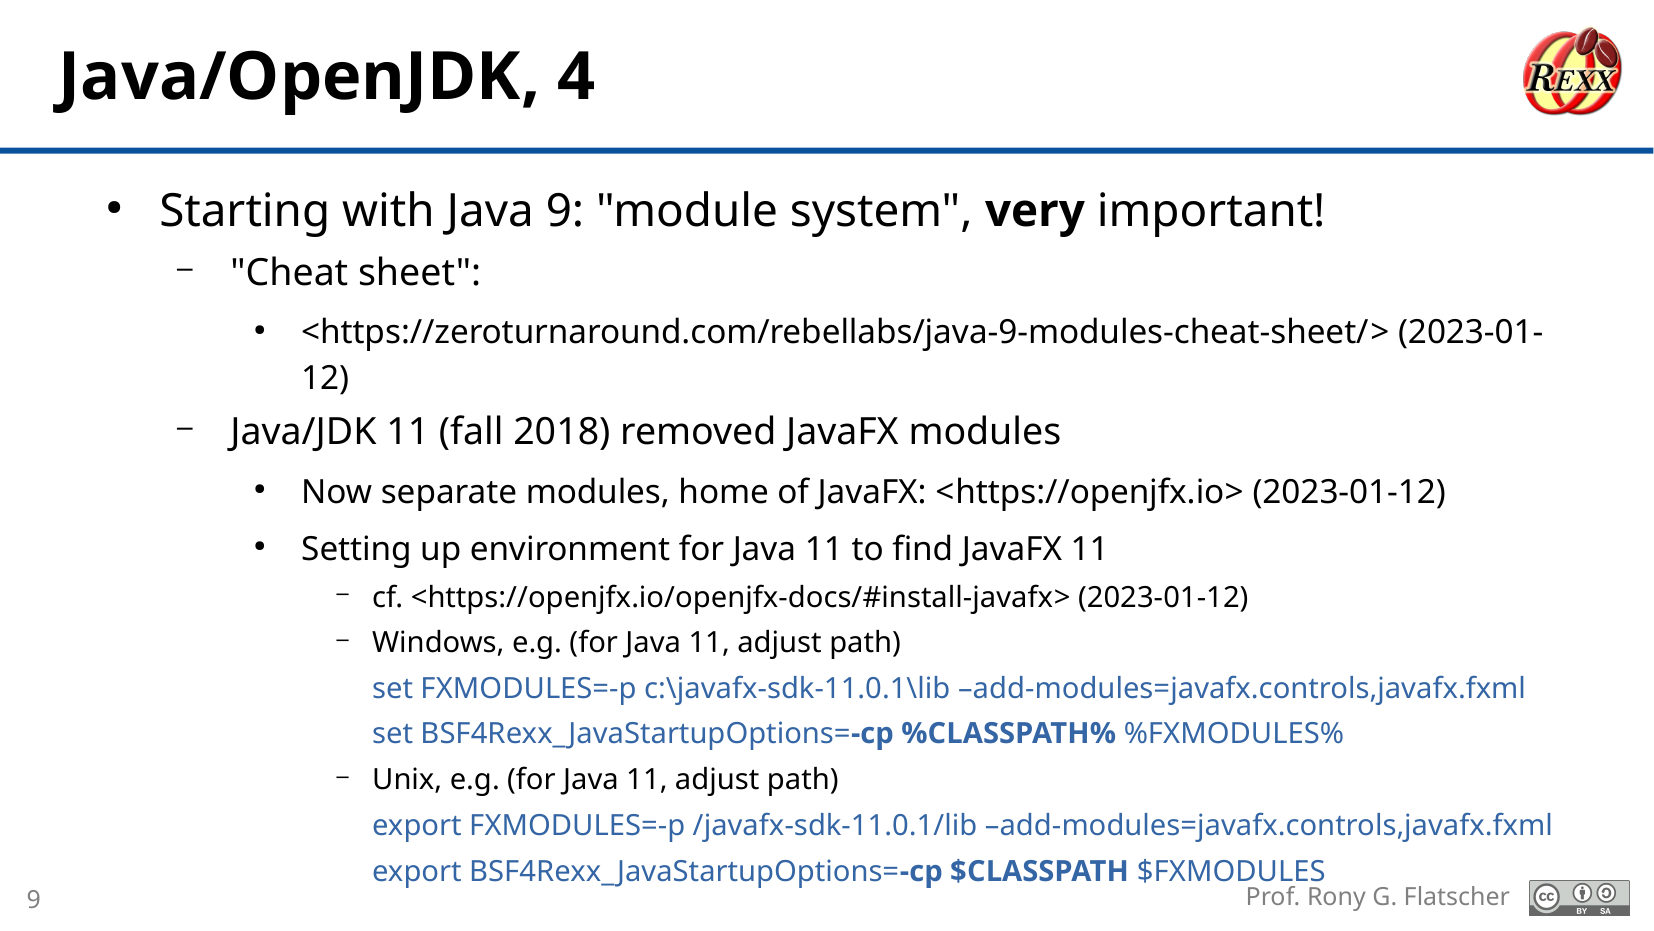

# Java/OpenJDK, 4
Starting with Java 9: "module system", very important!
"Cheat sheet":
<https://zeroturnaround.com/rebellabs/java-9-modules-cheat-sheet/> (2023-01-12)
Java/JDK 11 (fall 2018) removed JavaFX modules
Now separate modules, home of JavaFX: <https://openjfx.io> (2023-01-12)
Setting up environment for Java 11 to find JavaFX 11
cf. <https://openjfx.io/openjfx-docs/#install-javafx> (2023-01-12)
Windows, e.g. (for Java 11, adjust path)
set FXMODULES=-p c:\javafx-sdk-11.0.1\lib –add-modules=javafx.controls,javafx.fxml
set BSF4Rexx_JavaStartupOptions=-cp %CLASSPATH% %FXMODULES%
Unix, e.g. (for Java 11, adjust path)
export FXMODULES=-p /javafx-sdk-11.0.1/lib –add-modules=javafx.controls,javafx.fxml
export BSF4Rexx_JavaStartupOptions=-cp $CLASSPATH $FXMODULES